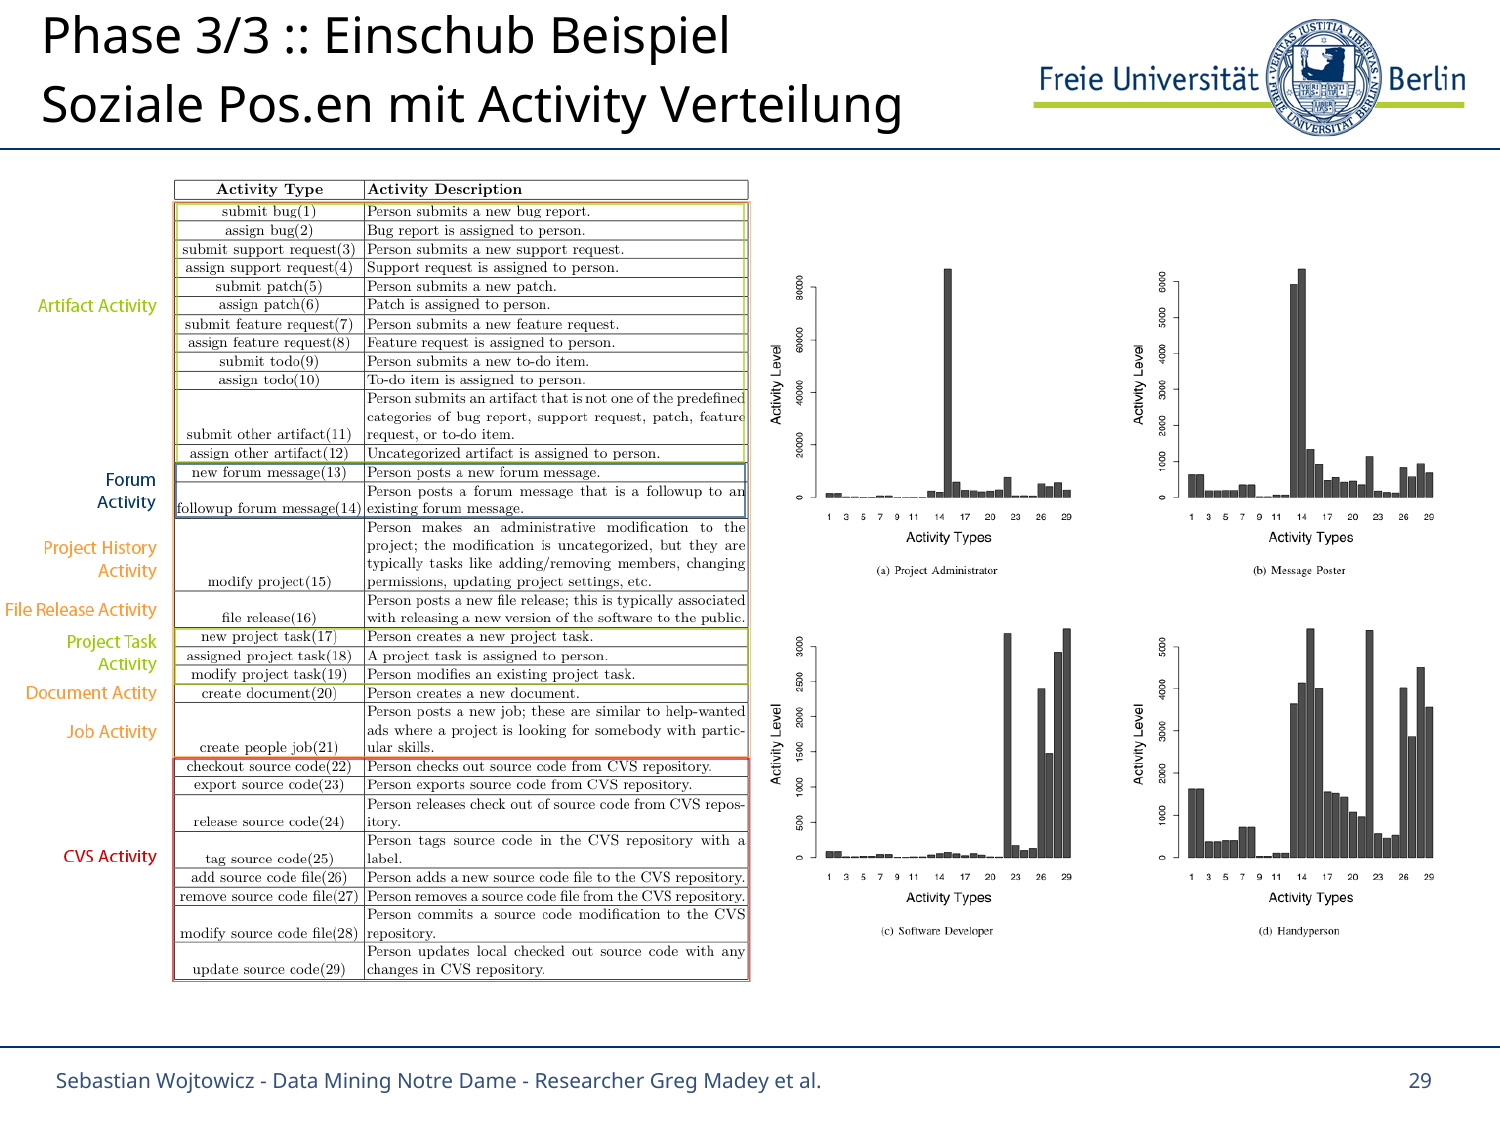

# Phase 3/3 :: Einschub Beispiel Soziale Pos.en mit Activity Verteilung
Sebastian Wojtowicz - Data Mining Notre Dame - Researcher Greg Madey et al.
29